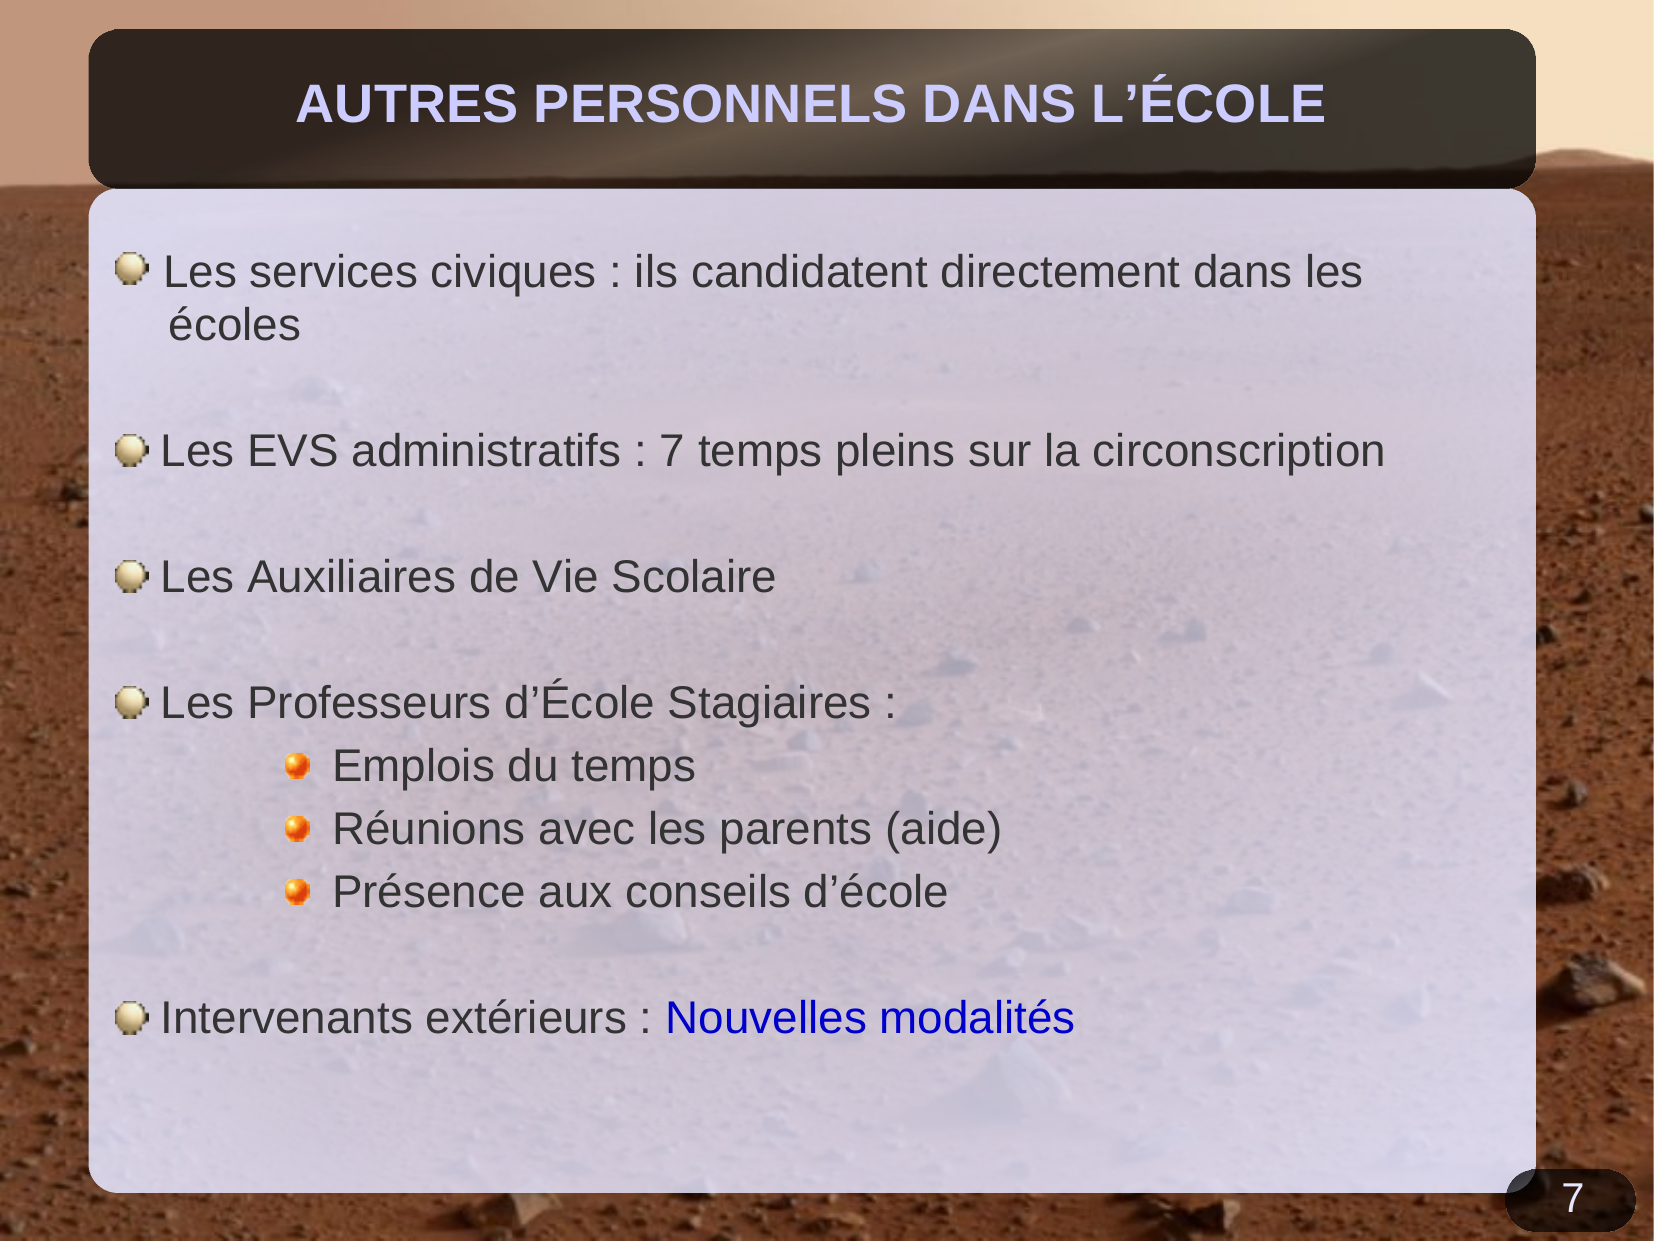

# AUTRES PERSONNELS DANS L’ÉCOLE
 Les services civiques : ils candidatent directement dans les écoles
 Les EVS administratifs : 7 temps pleins sur la circonscription
 Les Auxiliaires de Vie Scolaire
 Les Professeurs d’École Stagiaires :
Emplois du temps
Réunions avec les parents (aide)
Présence aux conseils d’école
 Intervenants extérieurs : Nouvelles modalités